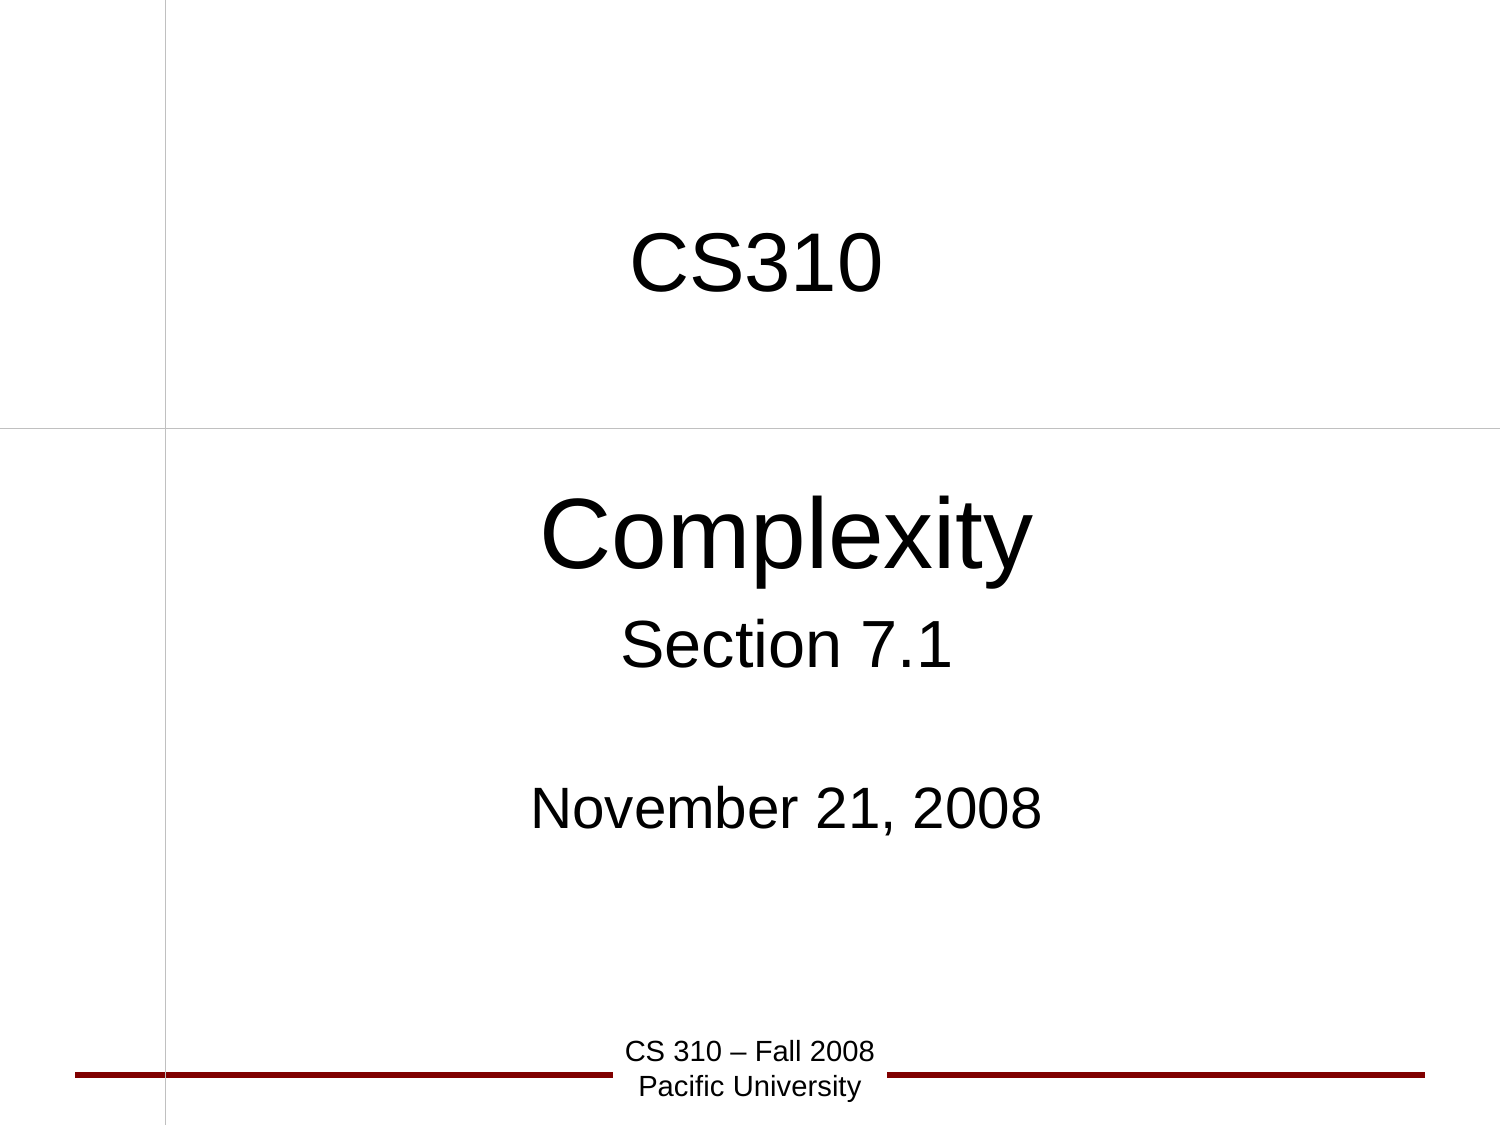

# CS310
Complexity
Section 7.1
November 21, 2008